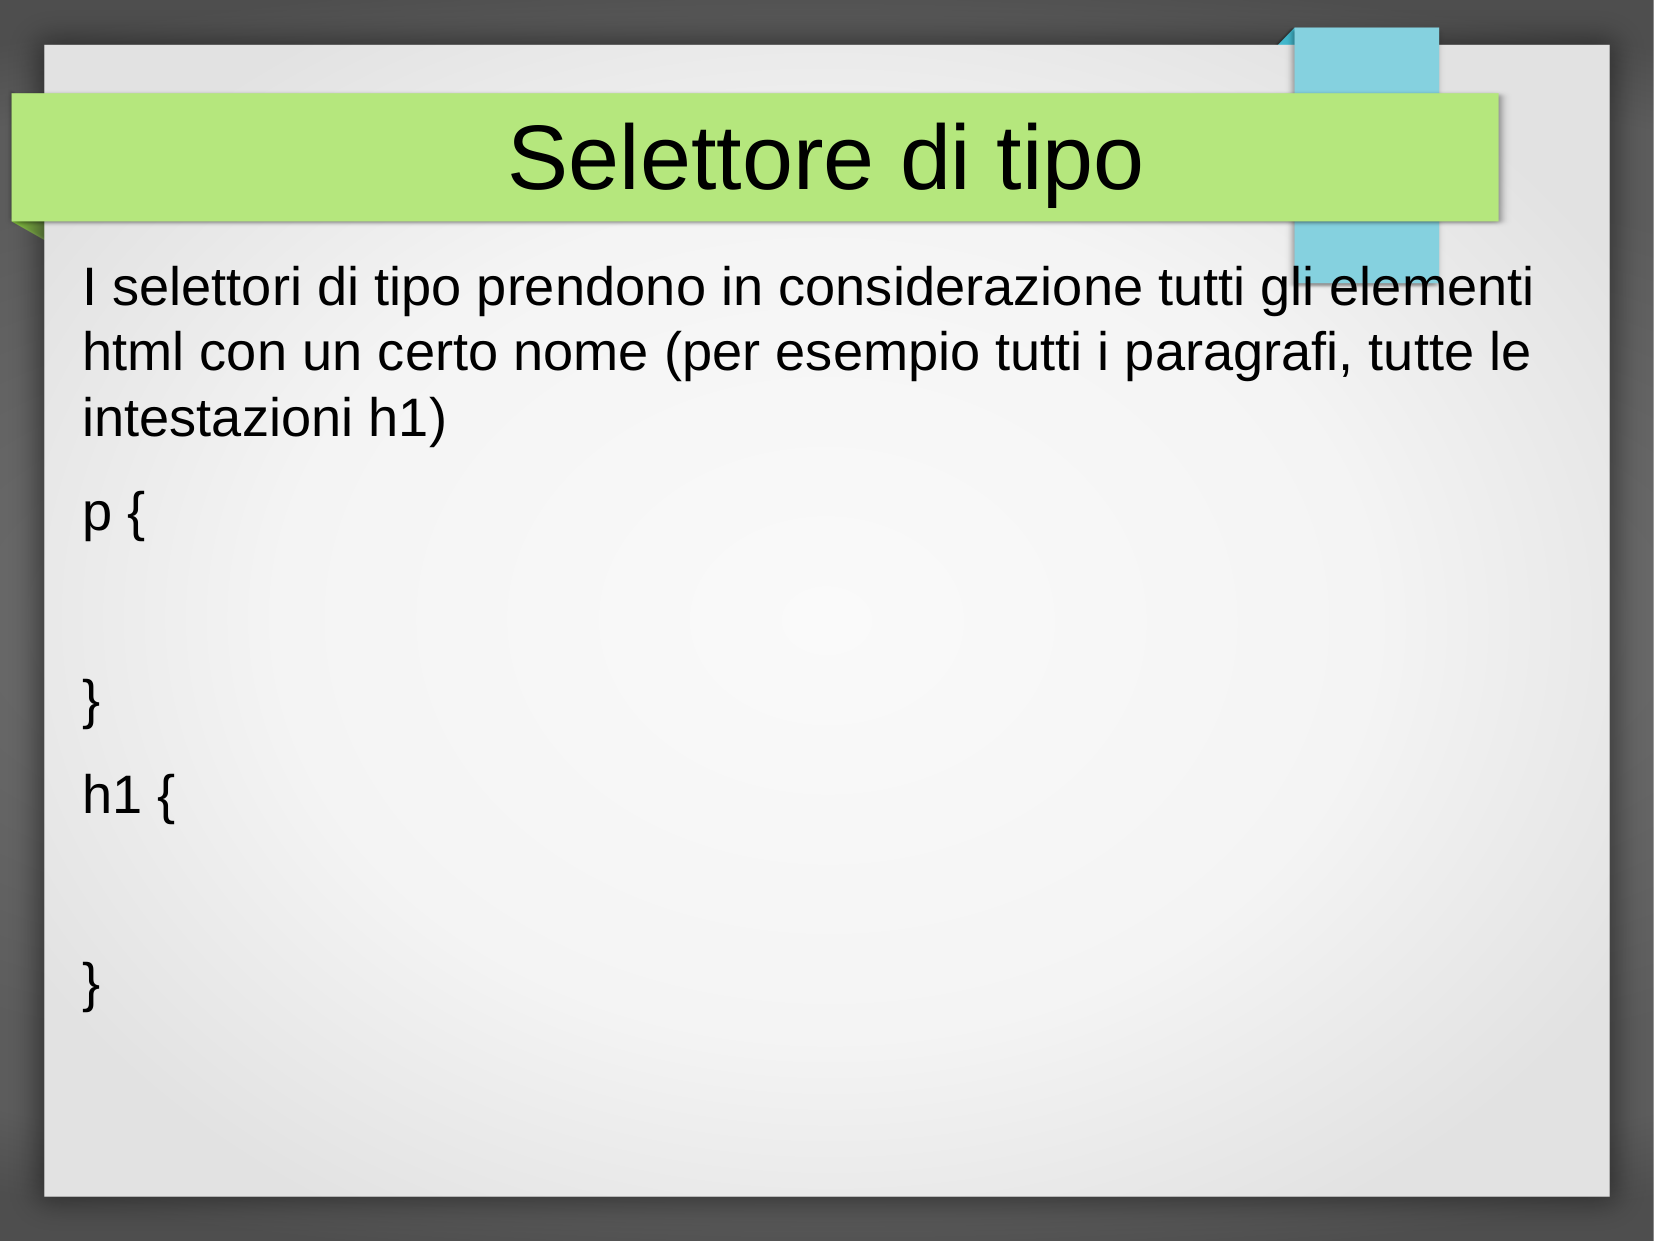

# Selettore di tipo
I selettori di tipo prendono in considerazione tutti gli elementi html con un certo nome (per esempio tutti i paragrafi, tutte le intestazioni h1)
p {
}
h1 {
}